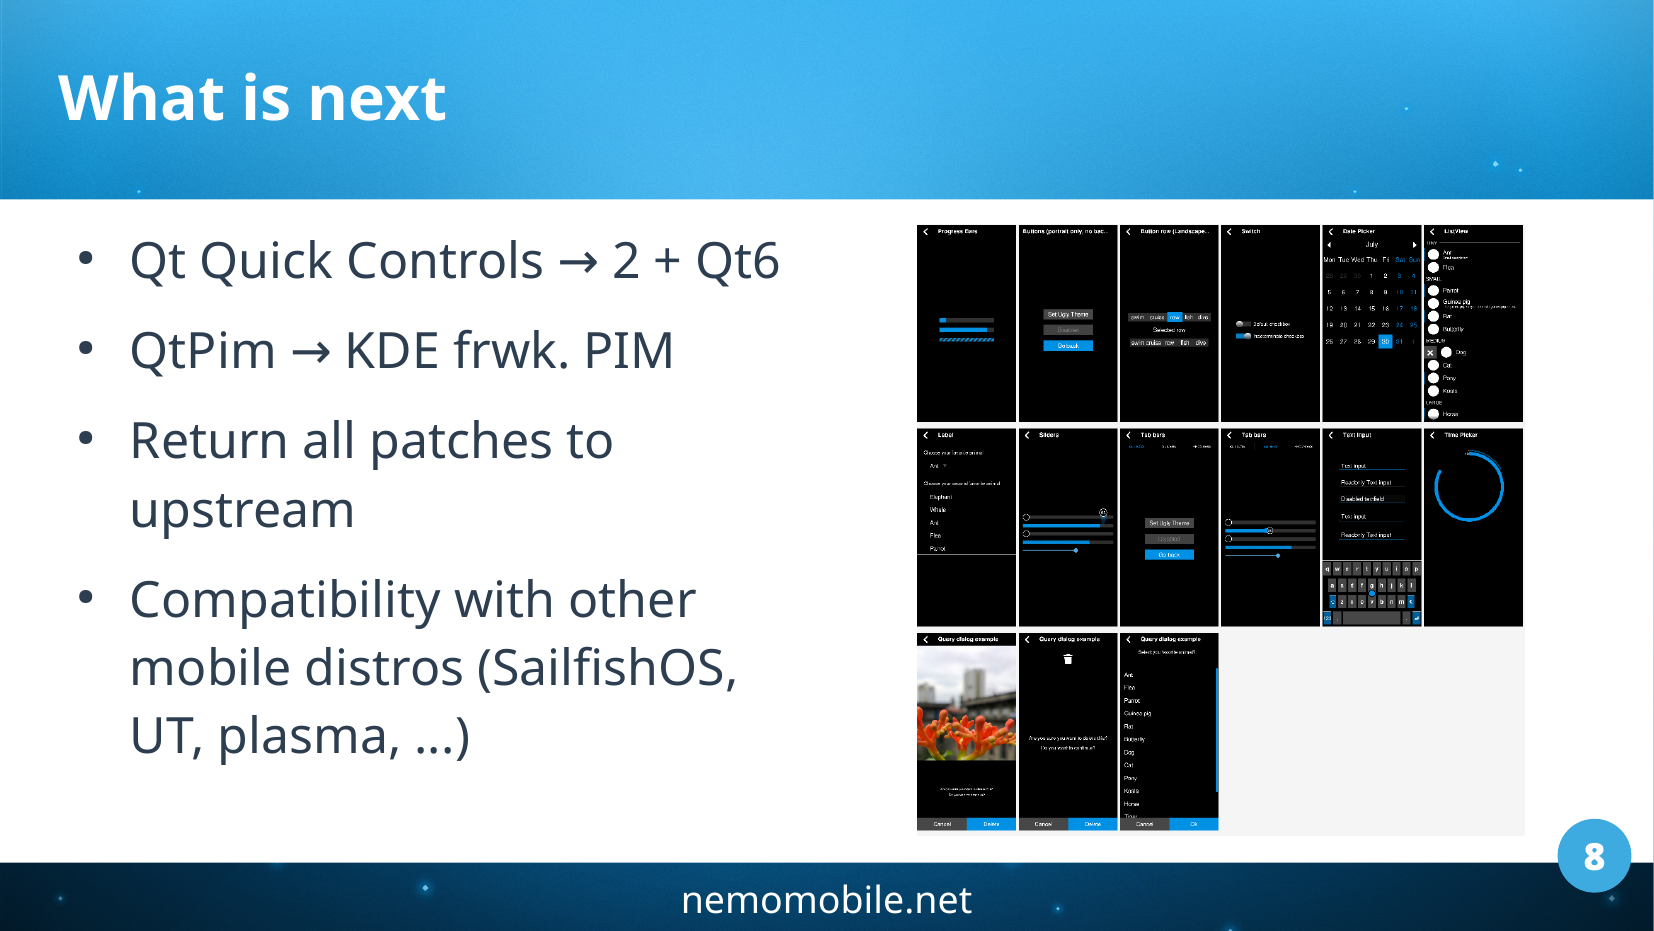

# What is next
Qt Quick Controls → 2 + Qt6
QtPim → KDE frwk. PIM
Return all patches to upstream
Compatibility with other mobile distros (SailfishOS, UT, plasma, ...)
nemomobile.net